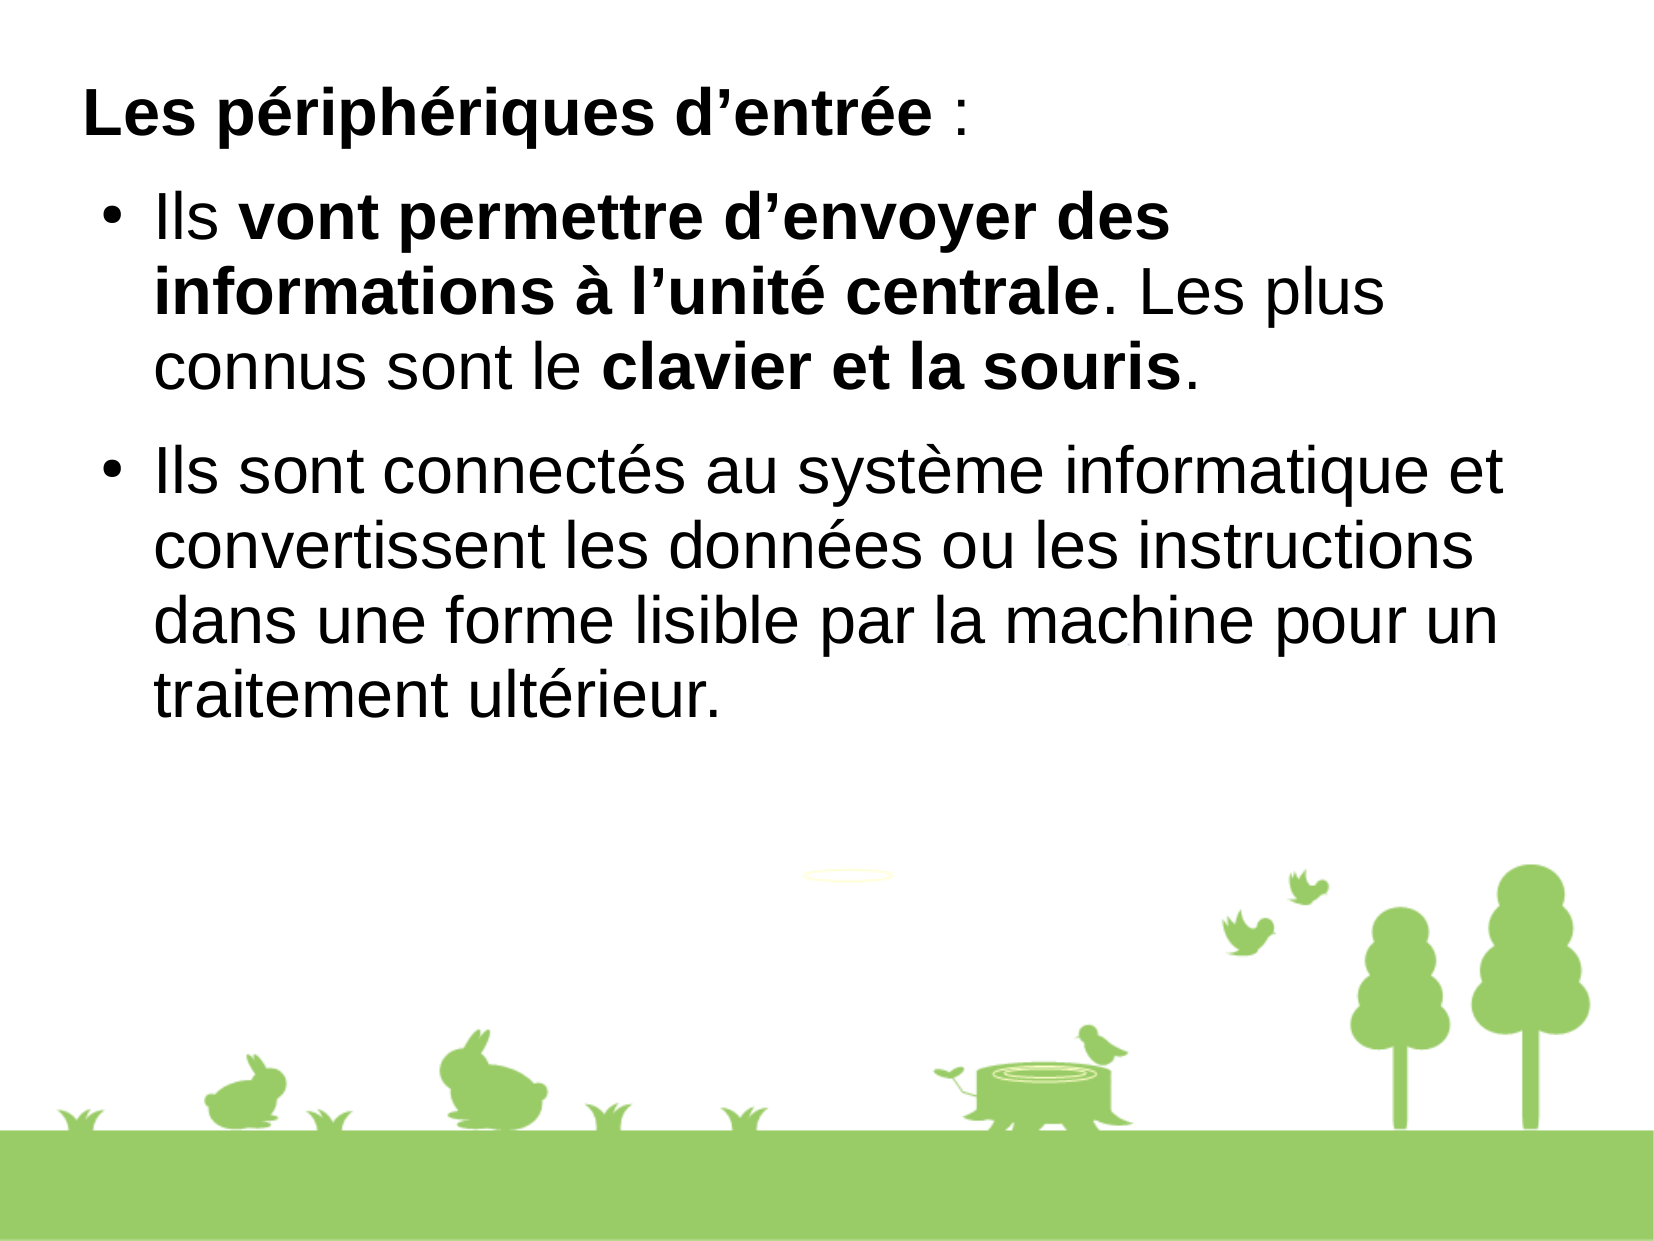

# Les périphériques d’entrée :
Ils vont permettre d’envoyer des informations à l’unité centrale. Les plus connus sont le clavier et la souris.
Ils sont connectés au système informatique et convertissent les données ou les instructions dans une forme lisible par la machine pour un traitement ultérieur.